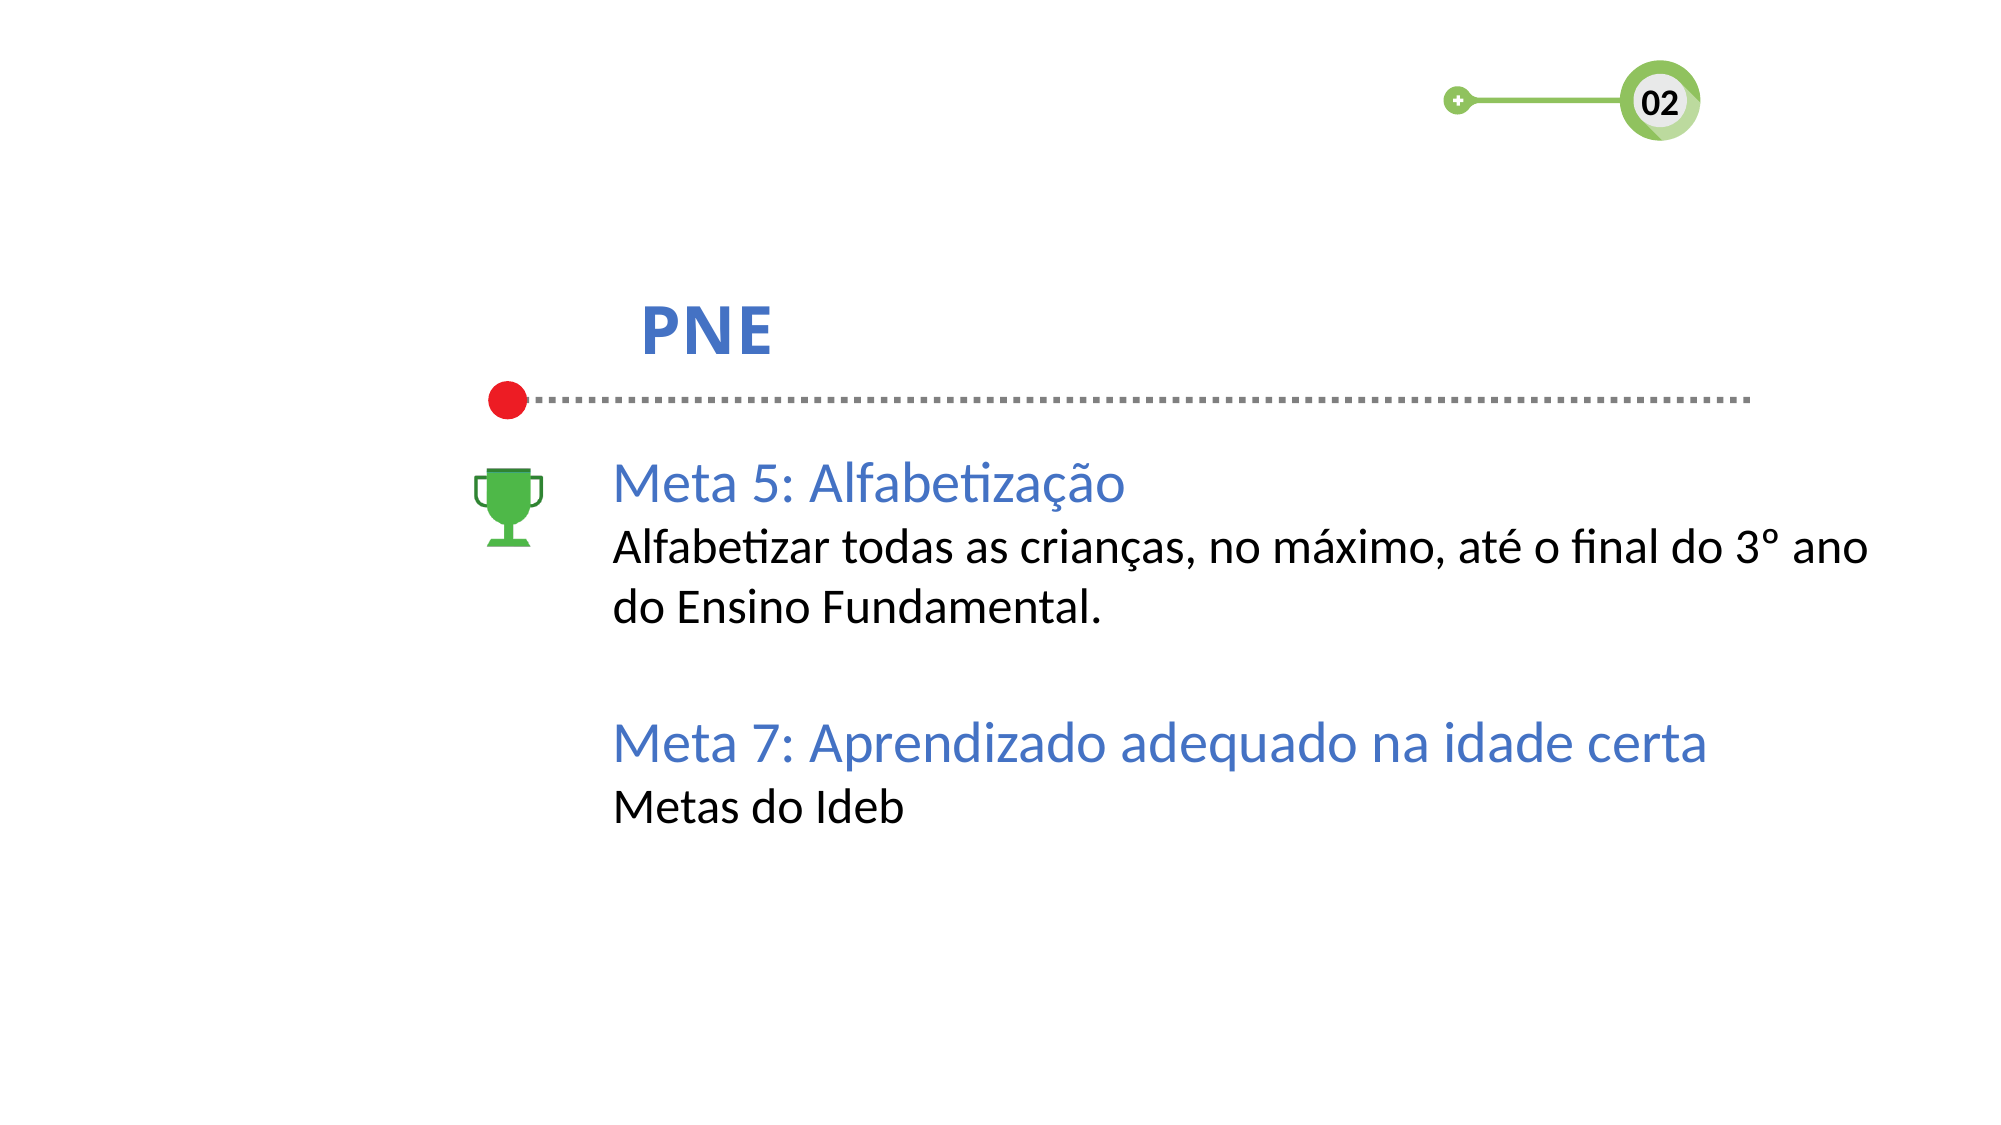

02
PNE
Meta 5: Alfabetização
Alfabetizar todas as crianças, no máximo, até o final do 3º ano do Ensino Fundamental.
Meta 7: Aprendizado adequado na idade certa
Metas do Ideb